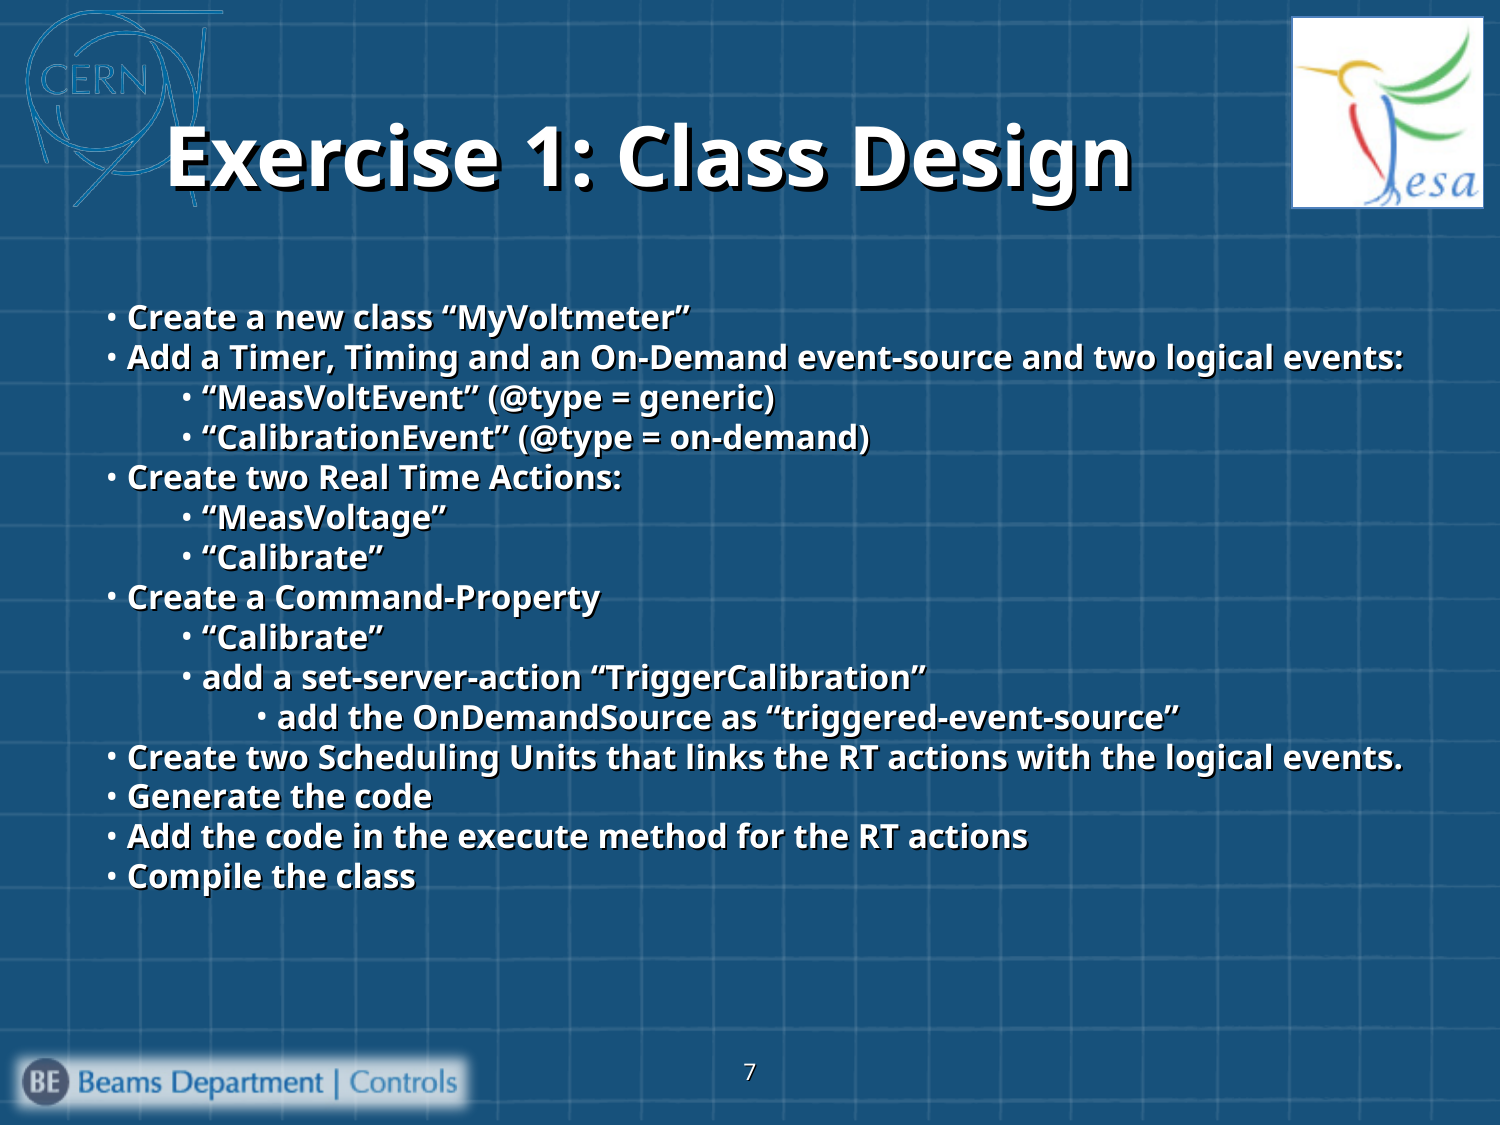

# Exercise 1: Class Design
 Create a new class “MyVoltmeter”
 Add a Timer, Timing and an On-Demand event-source and two logical events:
 “MeasVoltEvent” (@type = generic)
 “CalibrationEvent” (@type = on-demand)
 Create two Real Time Actions:
 “MeasVoltage”
 “Calibrate”
 Create a Command-Property
 “Calibrate”
 add a set-server-action “TriggerCalibration”
 add the OnDemandSource as “triggered-event-source”
 Create two Scheduling Units that links the RT actions with the logical events.
 Generate the code
 Add the code in the execute method for the RT actions
 Compile the class